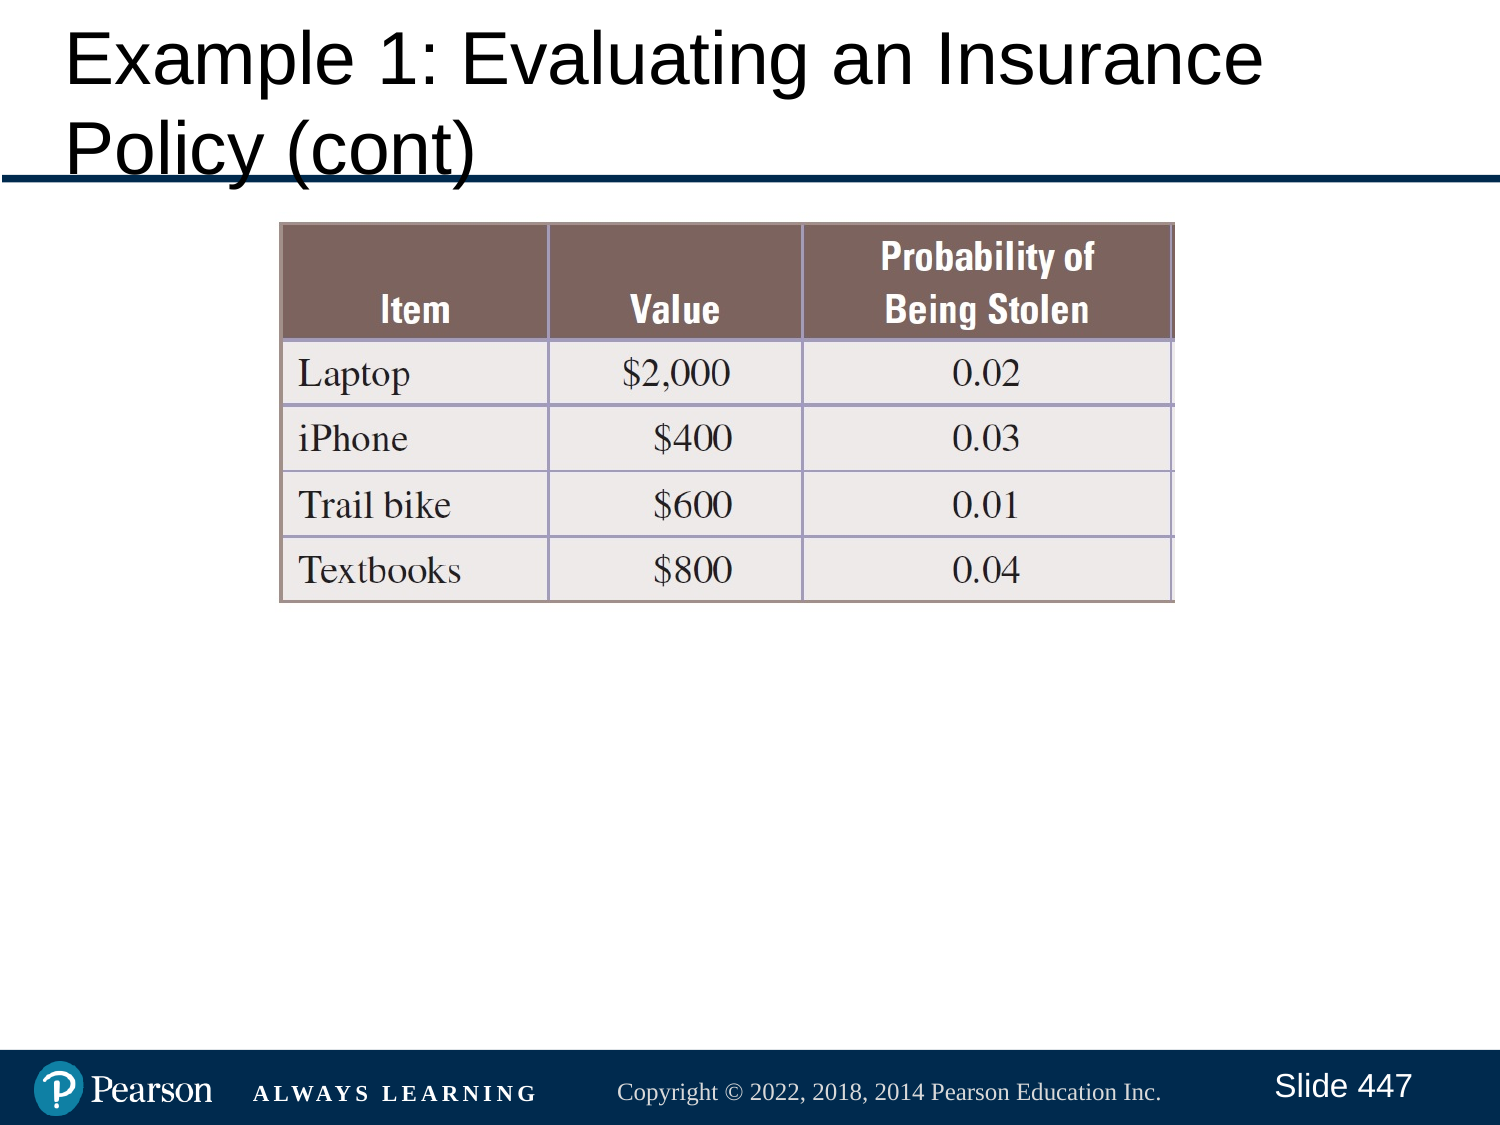

# Example 1: Evaluating an Insurance Policy (cont)